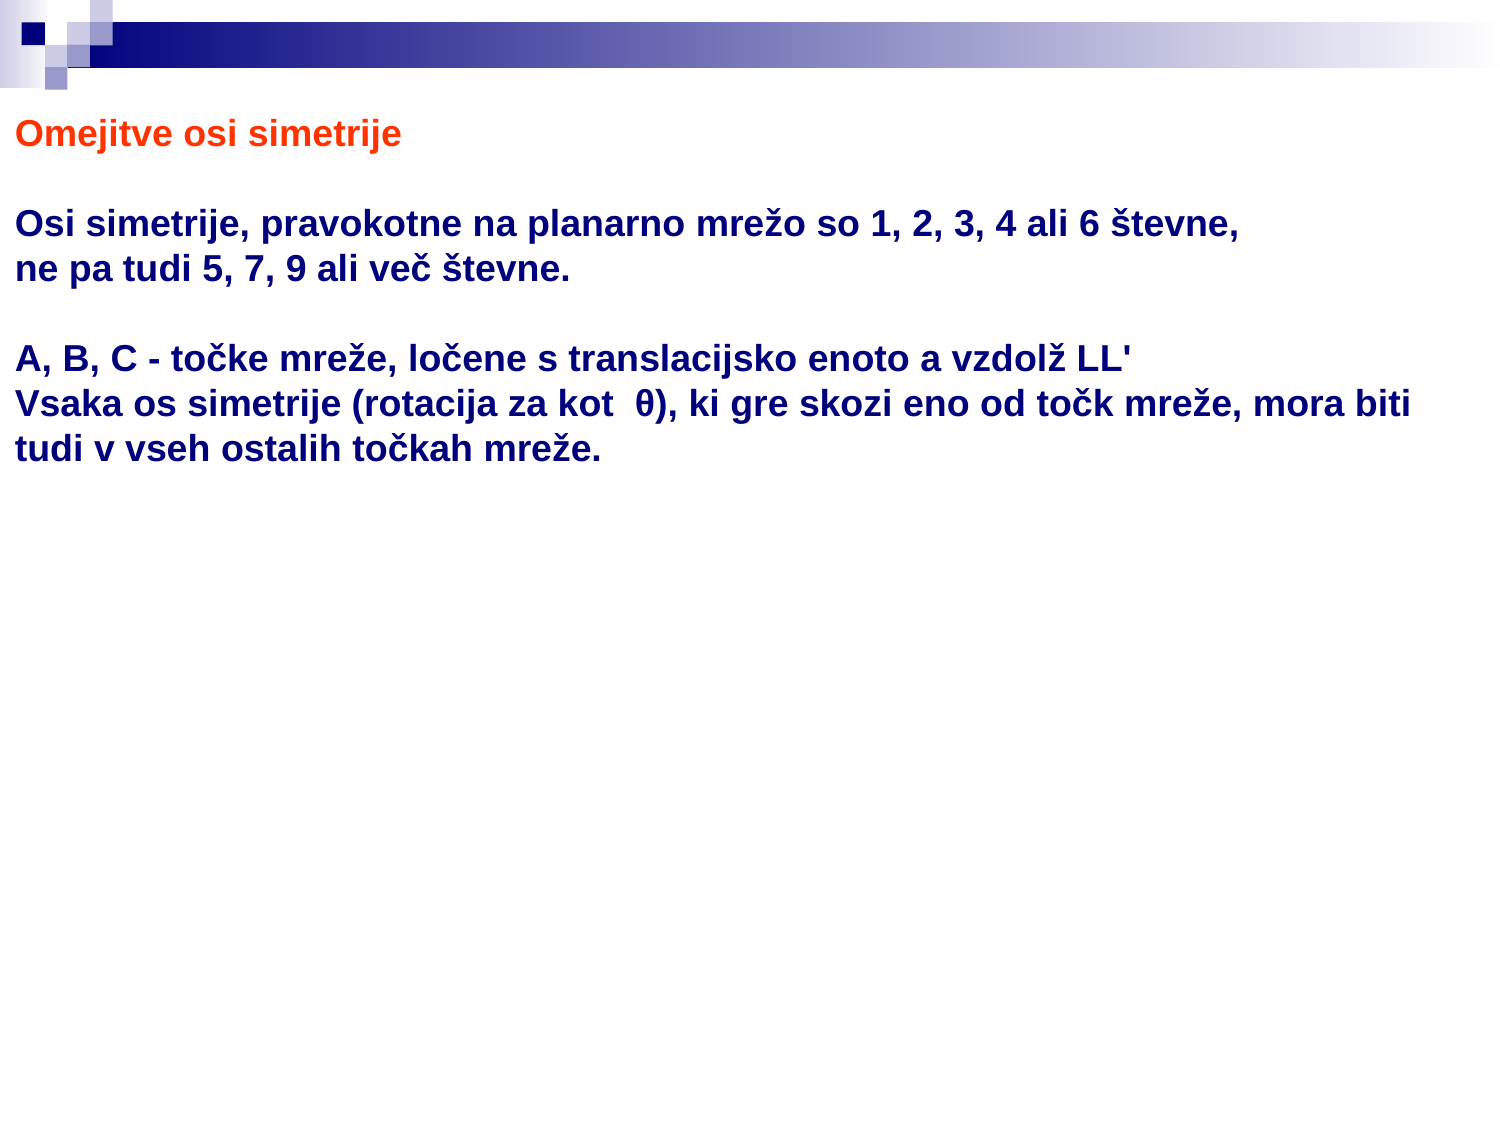

Omejitve osi simetrije
Osi simetrije, pravokotne na planarno mrežo so 1, 2, 3, 4 ali 6 števne,
ne pa tudi 5, 7, 9 ali več števne.
A, B, C - točke mreže, ločene s translacijsko enoto a vzdolž LL'
Vsaka os simetrije (rotacija za kot θ), ki gre skozi eno od točk mreže, mora biti tudi v vseh ostalih točkah mreže.